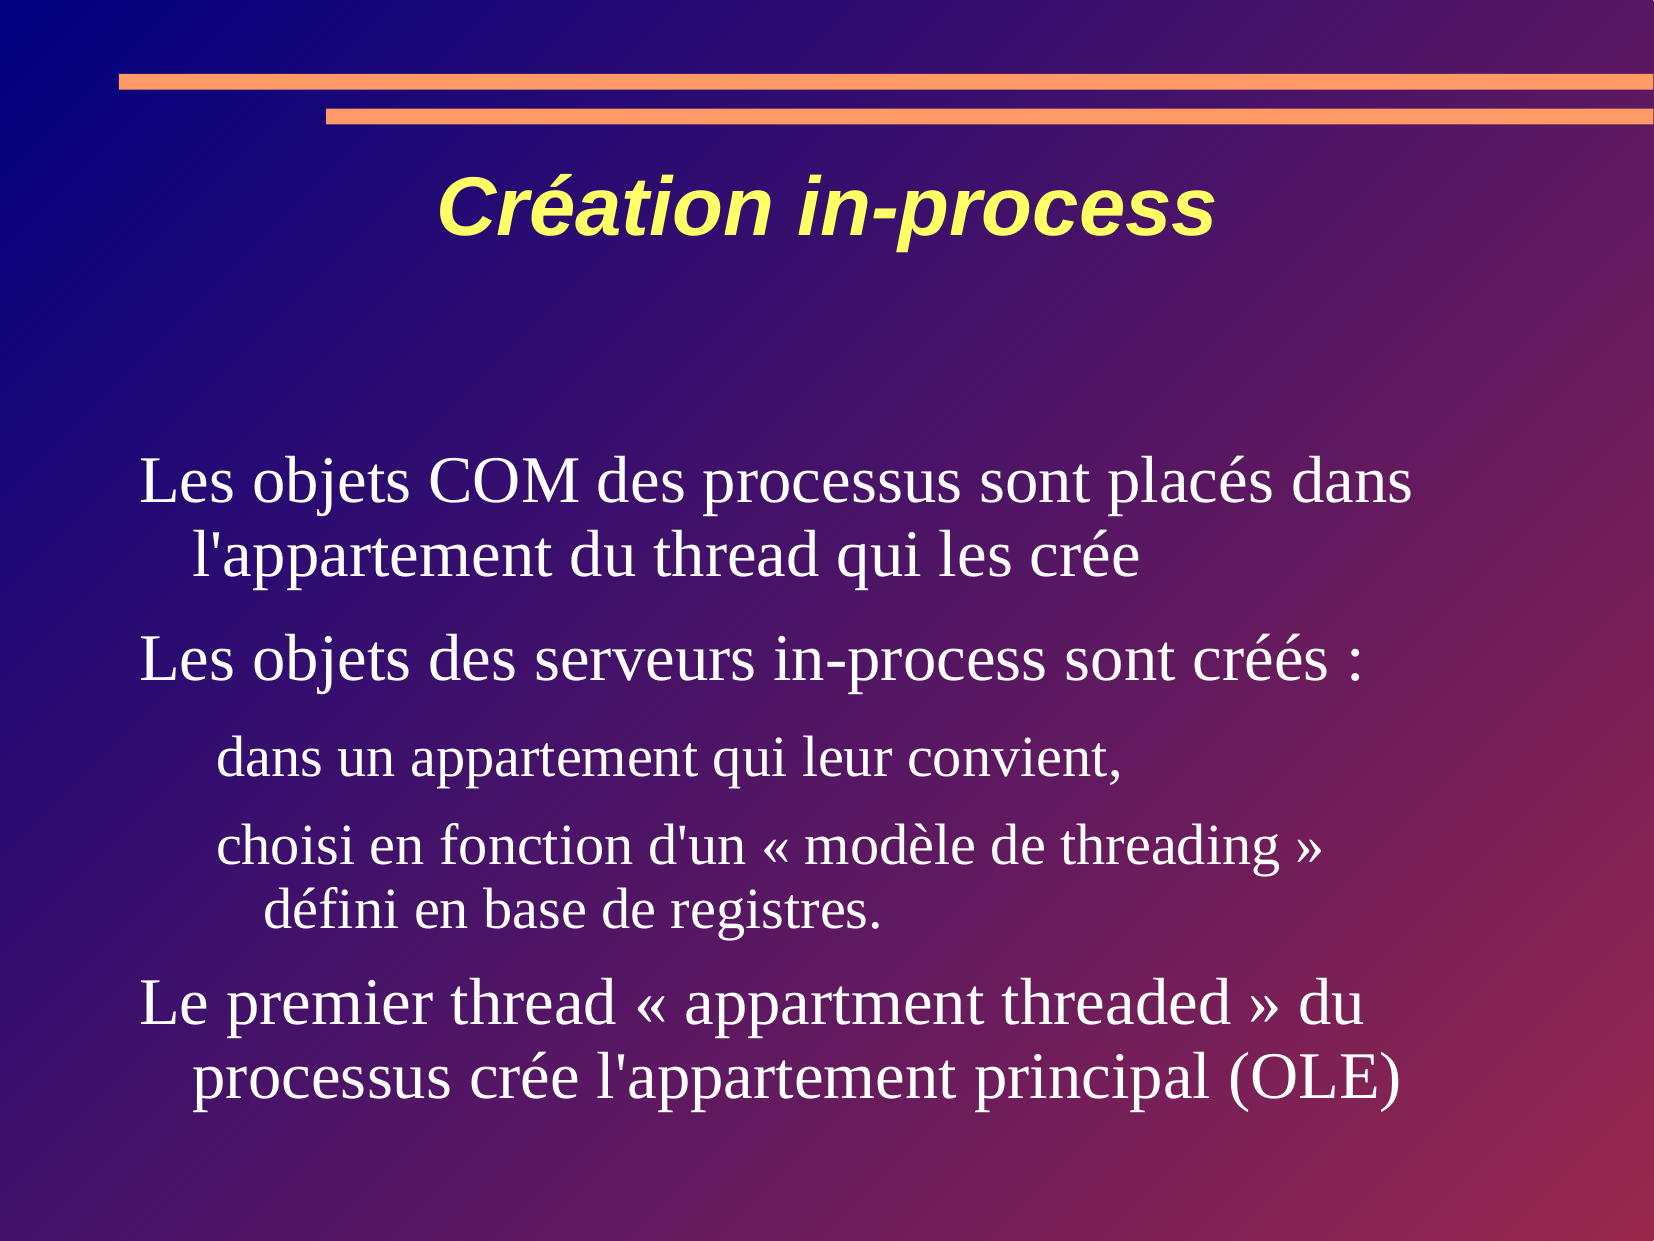

# Création in-process
Les objets COM des processus sont placés dans l'appartement du thread qui les crée
Les objets des serveurs in-process sont créés :
dans un appartement qui leur convient,
choisi en fonction d'un « modèle de threading »
défini en base de registres.
Le premier thread « appartment threaded » du processus crée l'appartement principal (OLE)